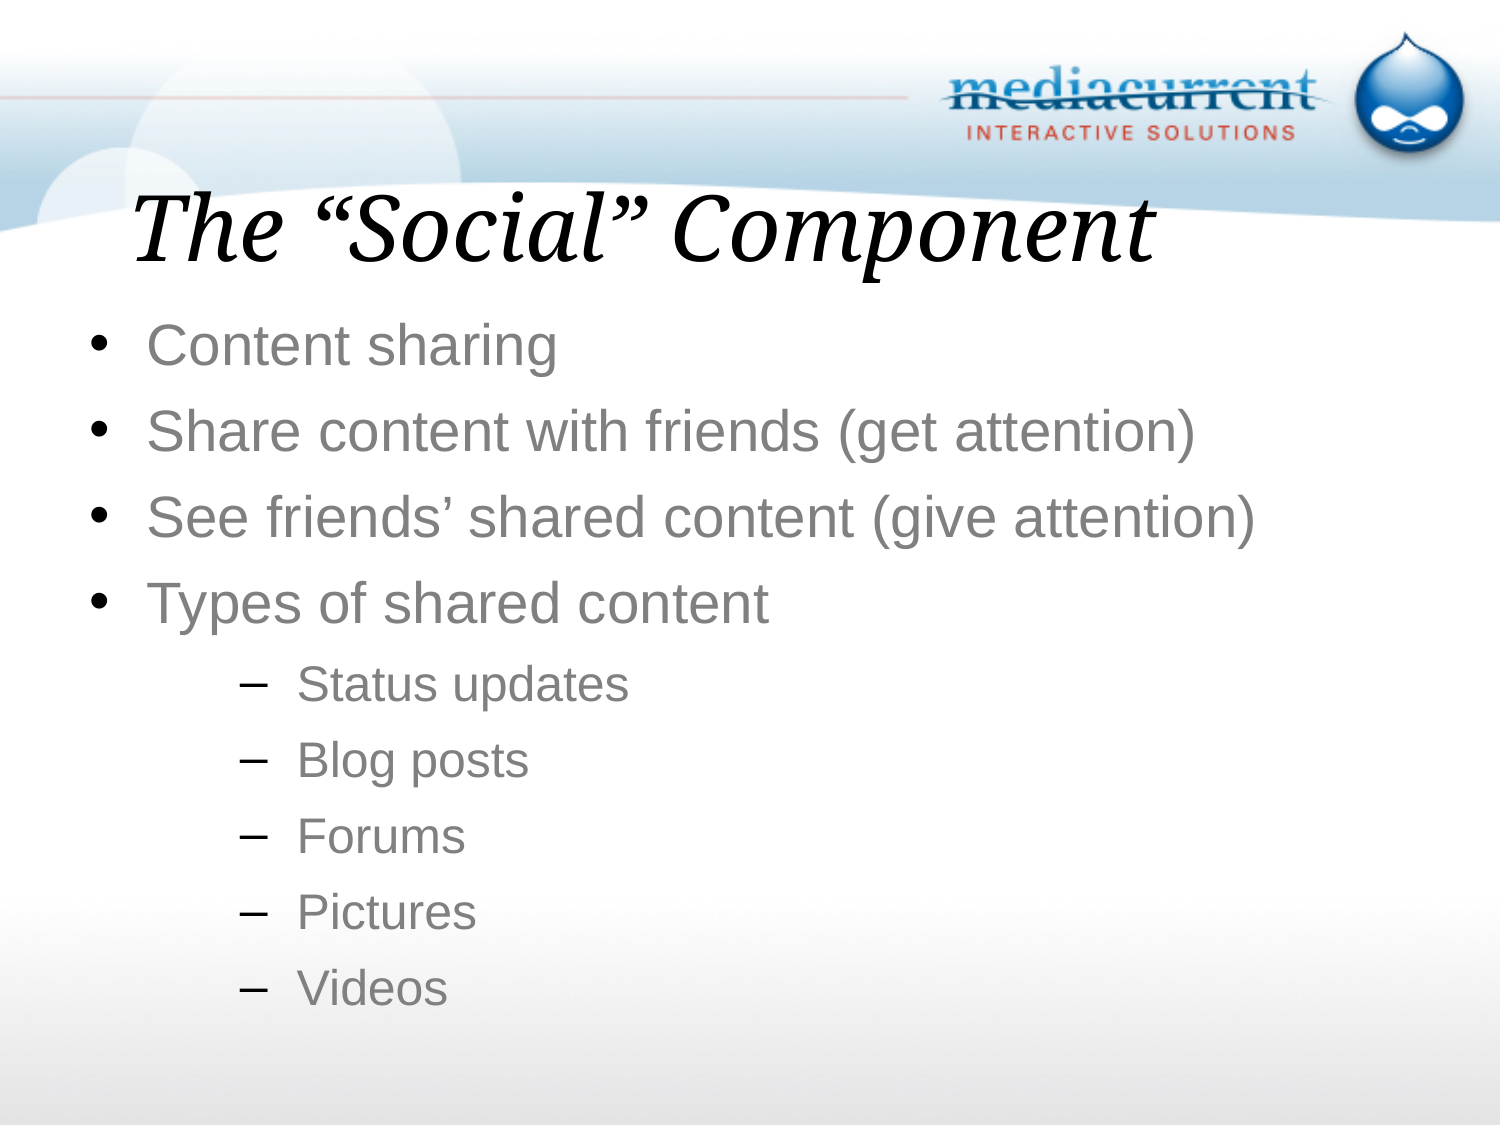

The “Social” Component
Content sharing
Share content with friends (get attention)
See friends’ shared content (give attention)
Types of shared content
Status updates
Blog posts
Forums
Pictures
Videos